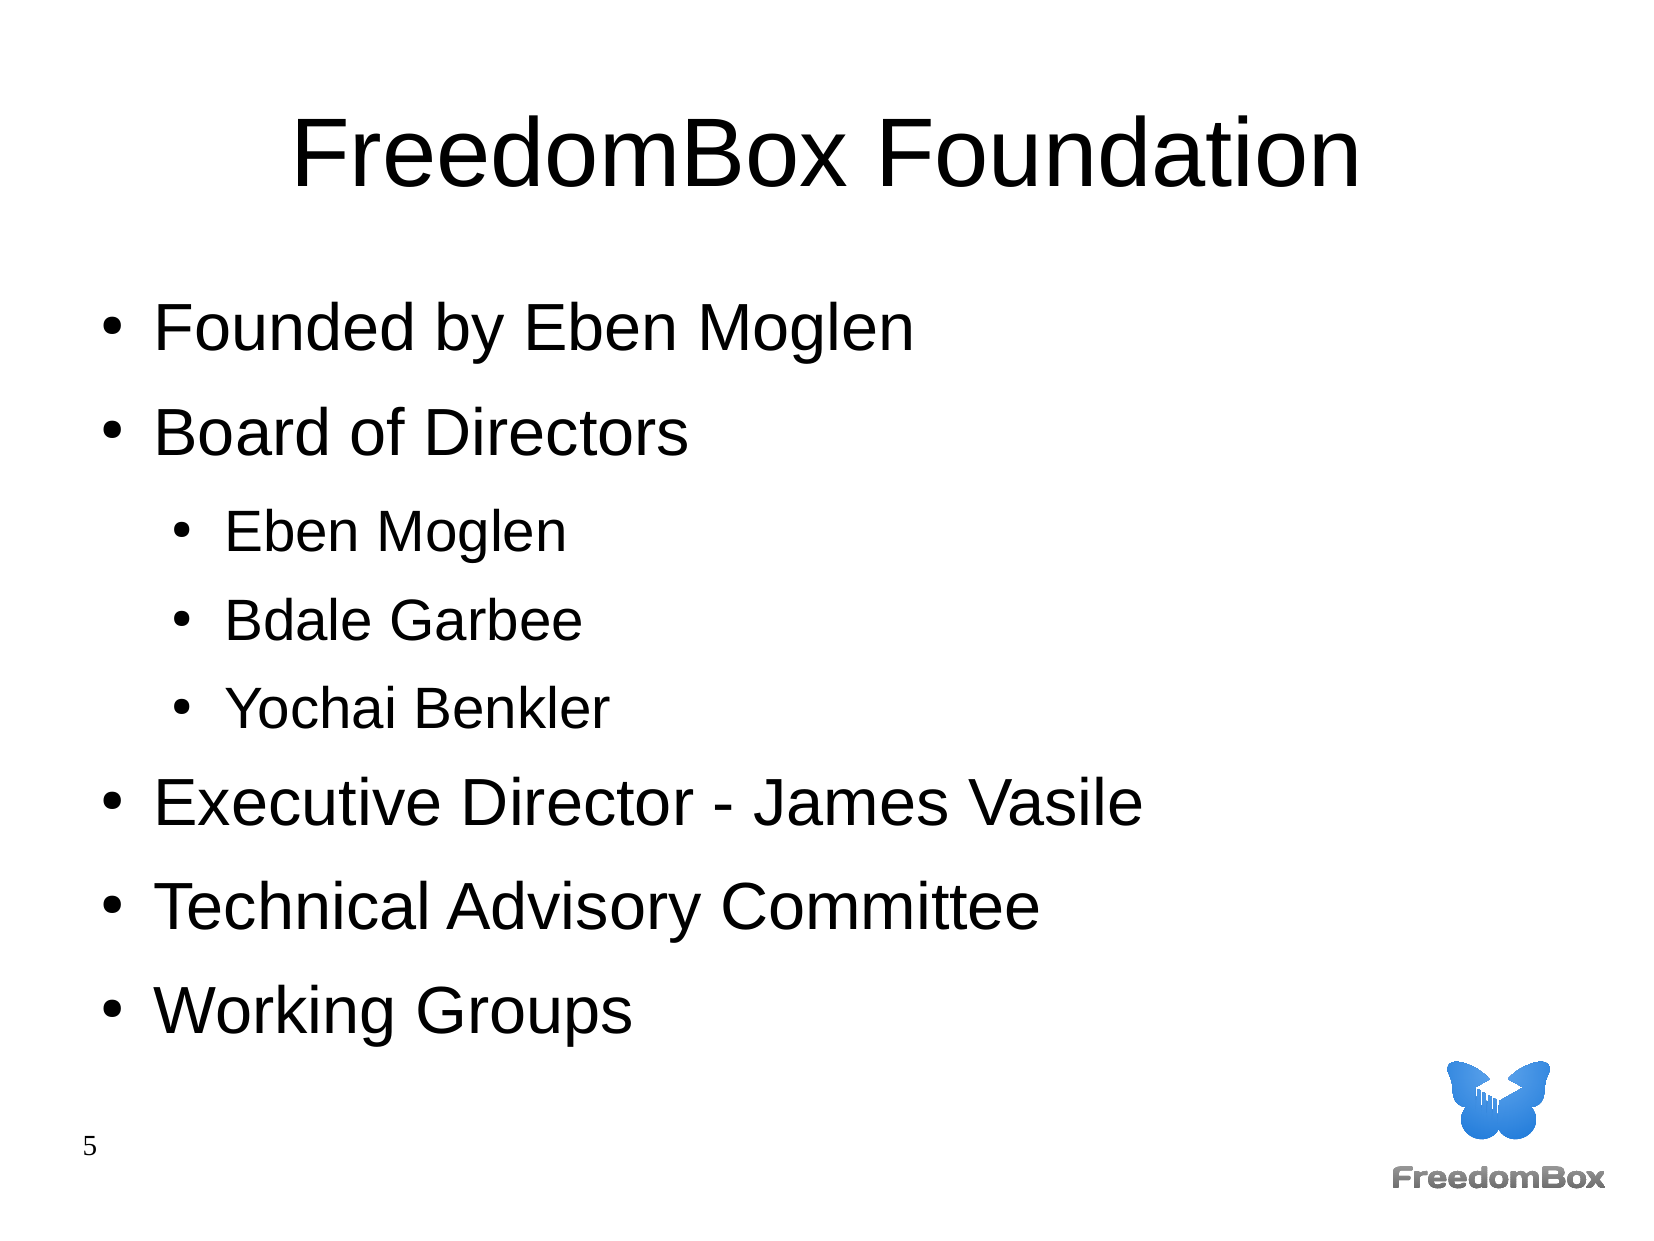

# FreedomBox Foundation
Founded by Eben Moglen
Board of Directors
Eben Moglen
Bdale Garbee
Yochai Benkler
Executive Director - James Vasile
Technical Advisory Committee
Working Groups